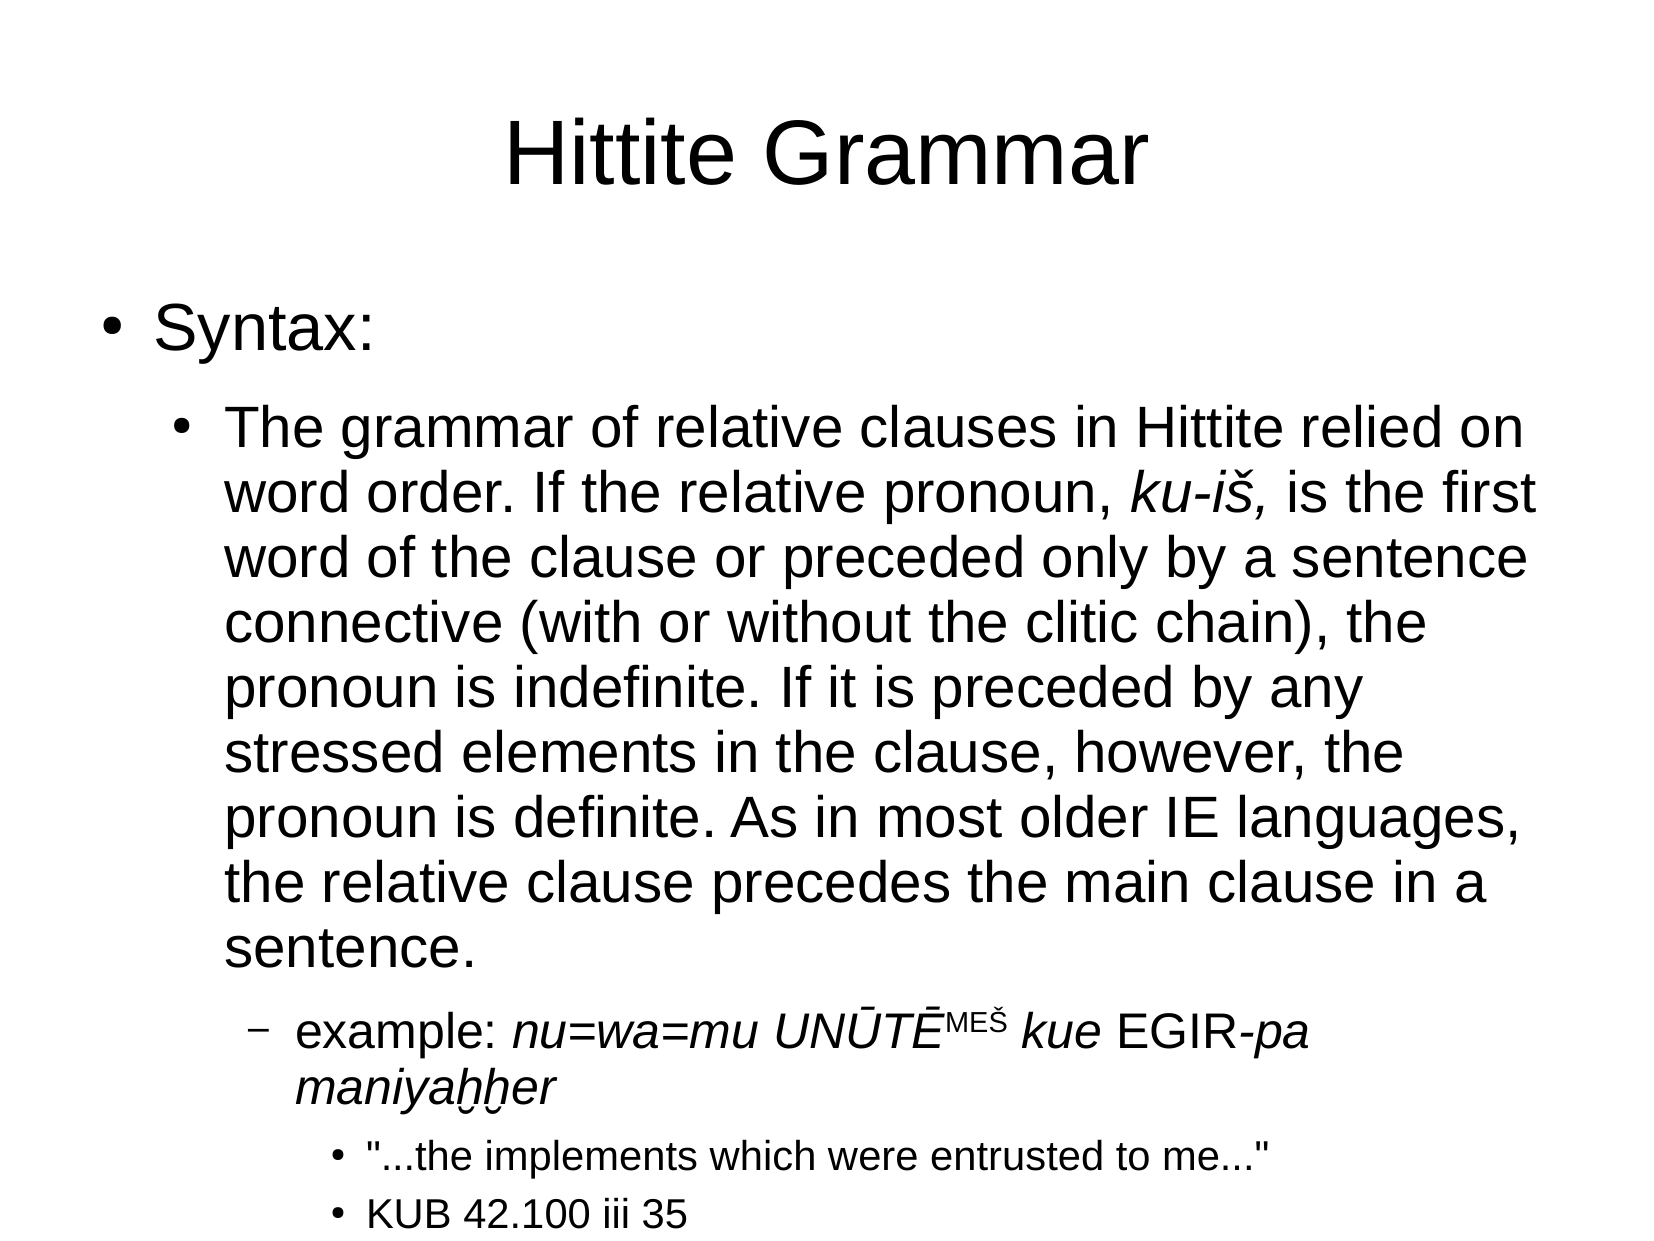

# Hittite Grammar
Syntax:
The grammar of relative clauses in Hittite relied on word order. If the relative pronoun, ku-iš, is the first word of the clause or preceded only by a sentence connective (with or without the clitic chain), the pronoun is indefinite. If it is preceded by any stressed elements in the clause, however, the pronoun is definite. As in most older IE languages, the relative clause precedes the main clause in a sentence.
example: nu=wa=mu UNŪTĒMEŠ kue EGIR-pa maniyaḫḫer
"...the implements which were entrusted to me..."
KUB 42.100 iii 35